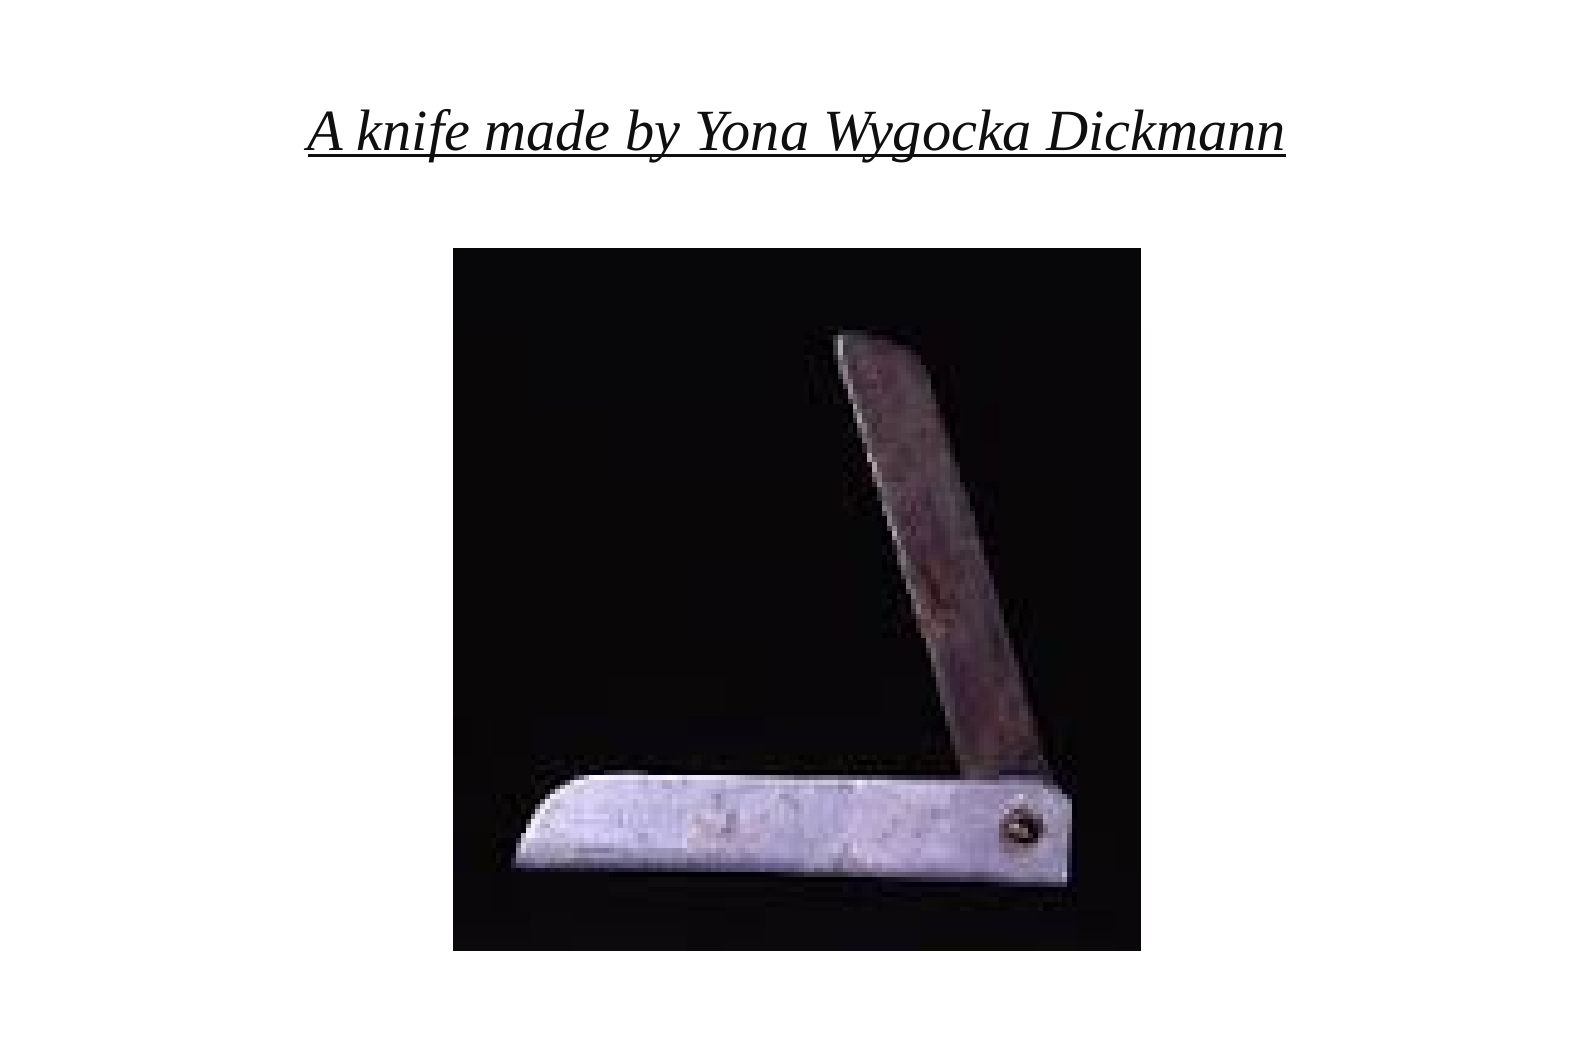

# A knife made by Yona Wygocka Dickmann